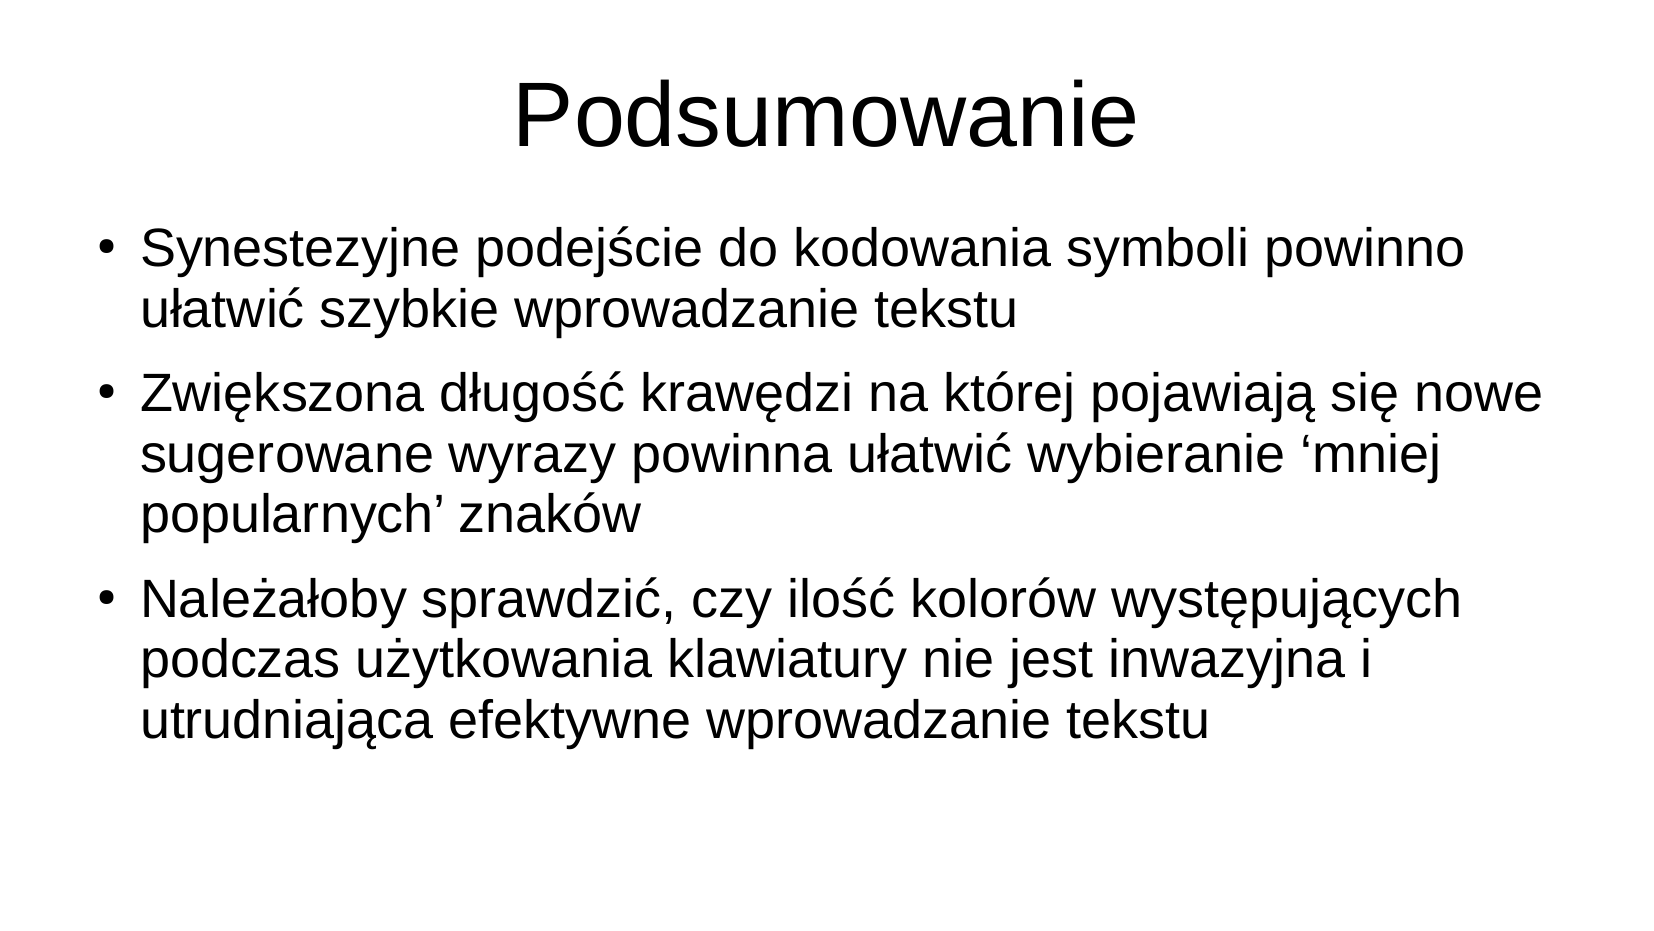

# Podsumowanie
Synestezyjne podejście do kodowania symboli powinno ułatwić szybkie wprowadzanie tekstu
Zwiększona długość krawędzi na której pojawiają się nowe sugerowane wyrazy powinna ułatwić wybieranie ‘mniej popularnych’ znaków
Należałoby sprawdzić, czy ilość kolorów występujących podczas użytkowania klawiatury nie jest inwazyjna i utrudniająca efektywne wprowadzanie tekstu